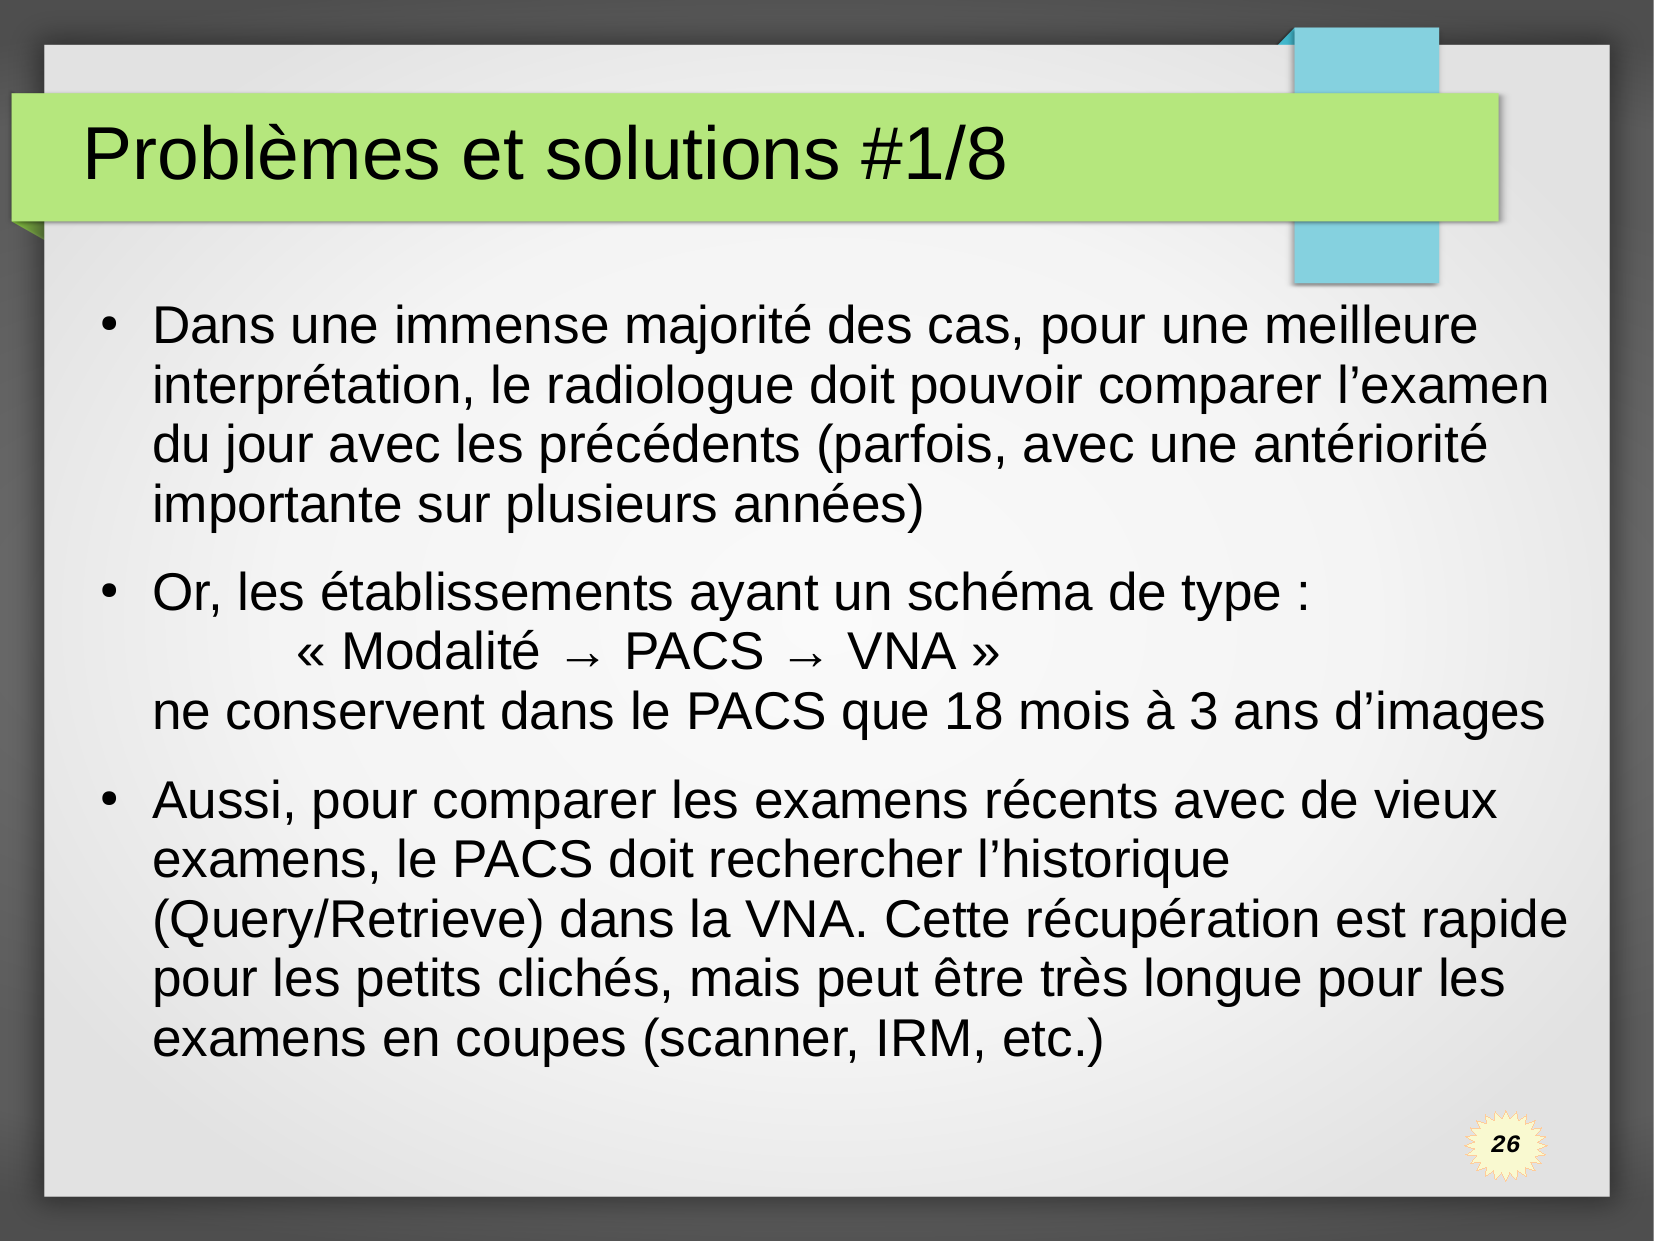

# Problèmes et solutions #1/8
Dans une immense majorité des cas, pour une meilleure interprétation, le radiologue doit pouvoir comparer l’examen du jour avec les précédents (parfois, avec une antériorité importante sur plusieurs années)
Or, les établissements ayant un schéma de type :
		« Modalité → PACS → VNA »
ne conservent dans le PACS que 18 mois à 3 ans d’images
Aussi, pour comparer les examens récents avec de vieux examens, le PACS doit rechercher l’historique (Query/Retrieve) dans la VNA. Cette récupération est rapide pour les petits clichés, mais peut être très longue pour les examens en coupes (scanner, IRM, etc.)